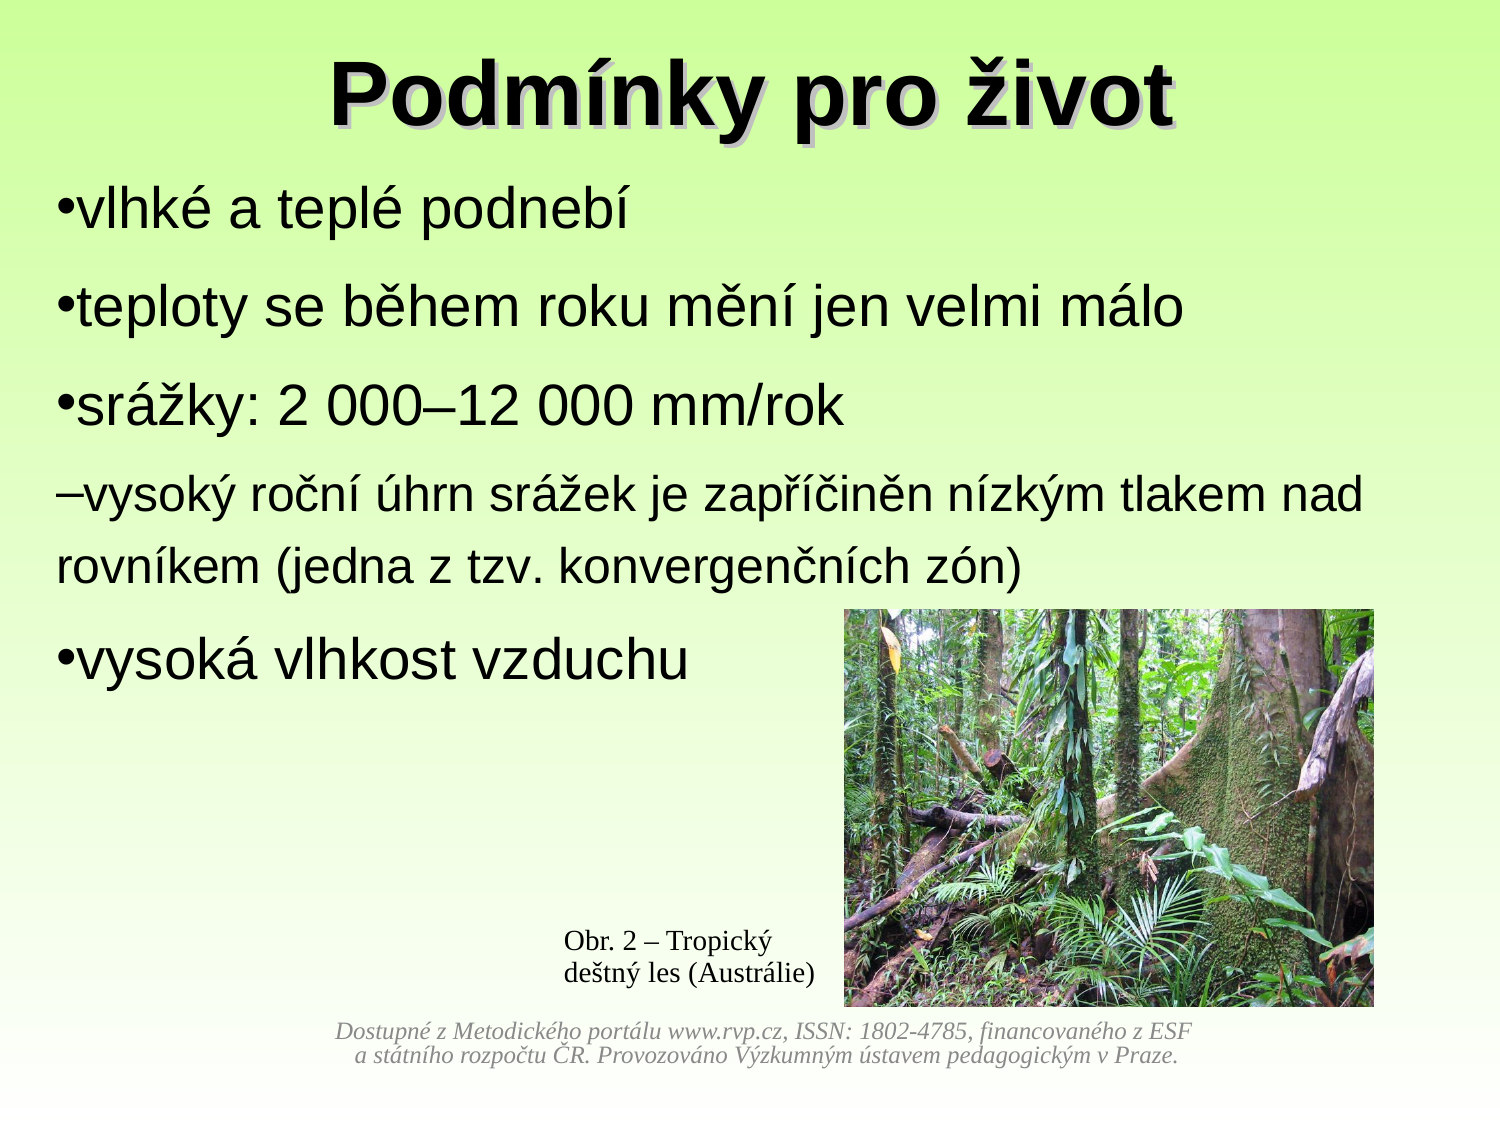

# Podmínky pro život
vlhké a teplé podnebí
teploty se během roku mění jen velmi málo
srážky: 2 000–12 000 mm/rok
vysoký roční úhrn srážek je zapříčiněn nízkým tlakem nad rovníkem (jedna z tzv. konvergenčních zón)
vysoká vlhkost vzduchu
Obr. 2 – Tropický deštný les (Austrálie)
Dostupné z Metodického portálu www.rvp.cz, ISSN: 1802-4785, financovaného z ESF
a státního rozpočtu ČR. Provozováno Výzkumným ústavem pedagogickým v Praze.